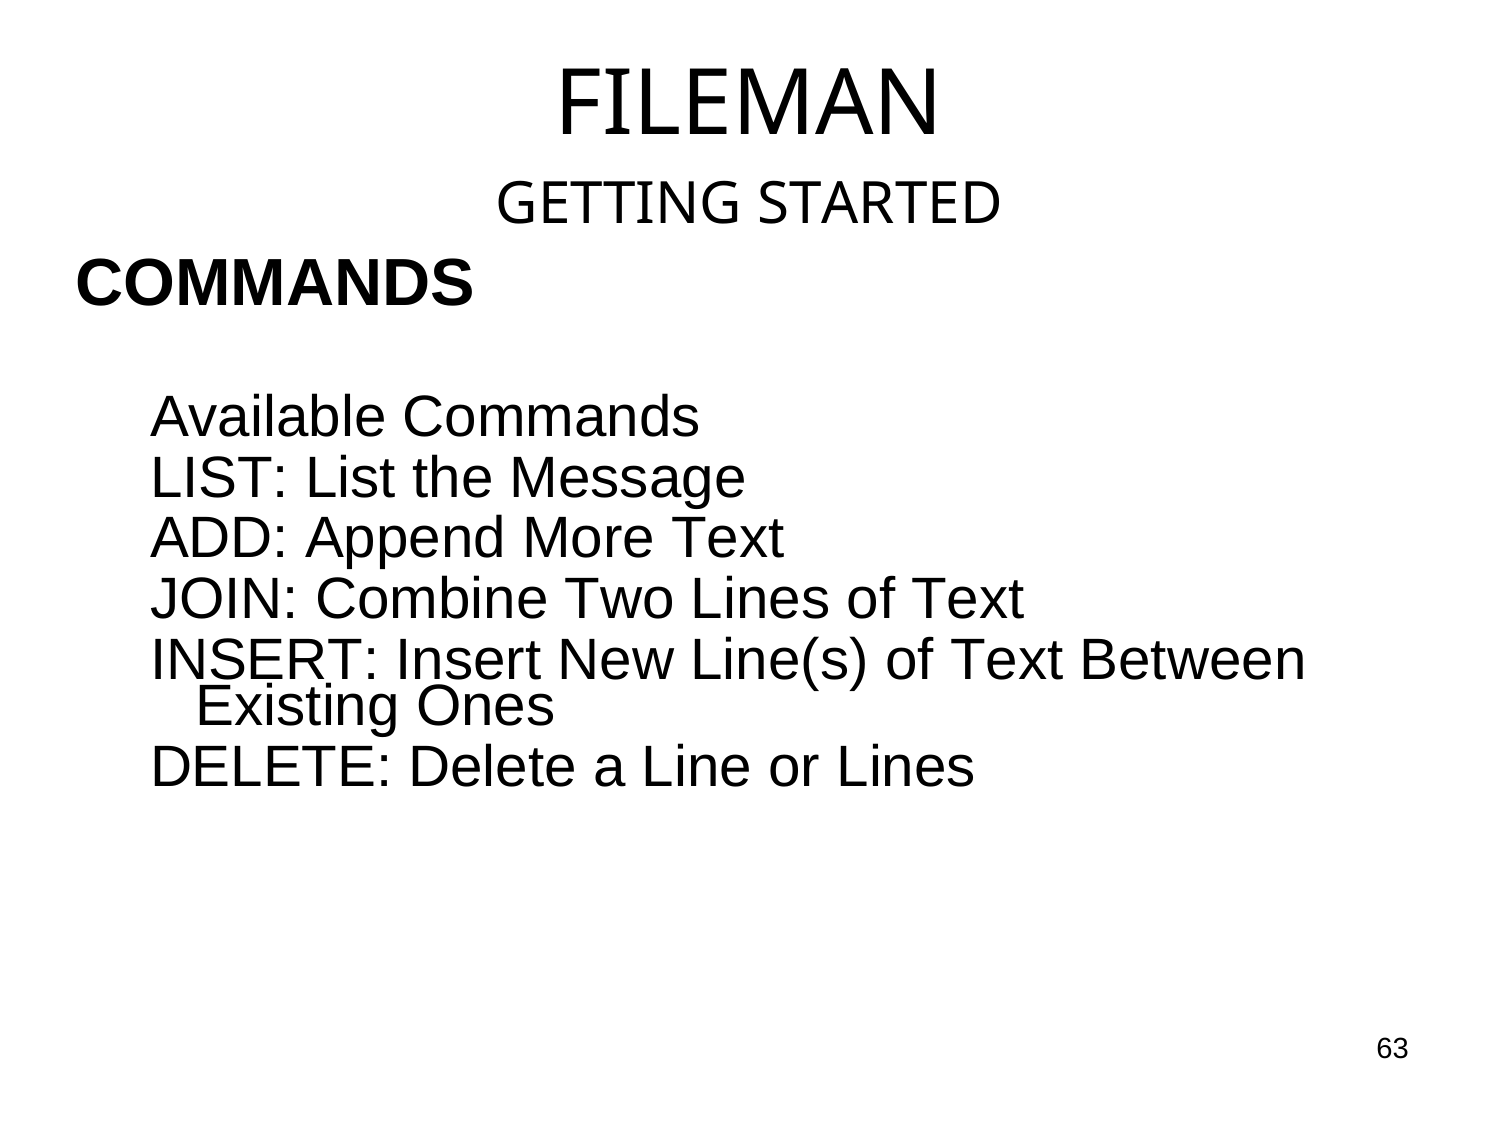

# FILEMAN GETTING STARTED
COMMANDS
Available Commands
LIST: List the Message
ADD: Append More Text
JOIN: Combine Two Lines of Text
INSERT: Insert New Line(s) of Text Between Existing Ones
DELETE: Delete a Line or Lines
63